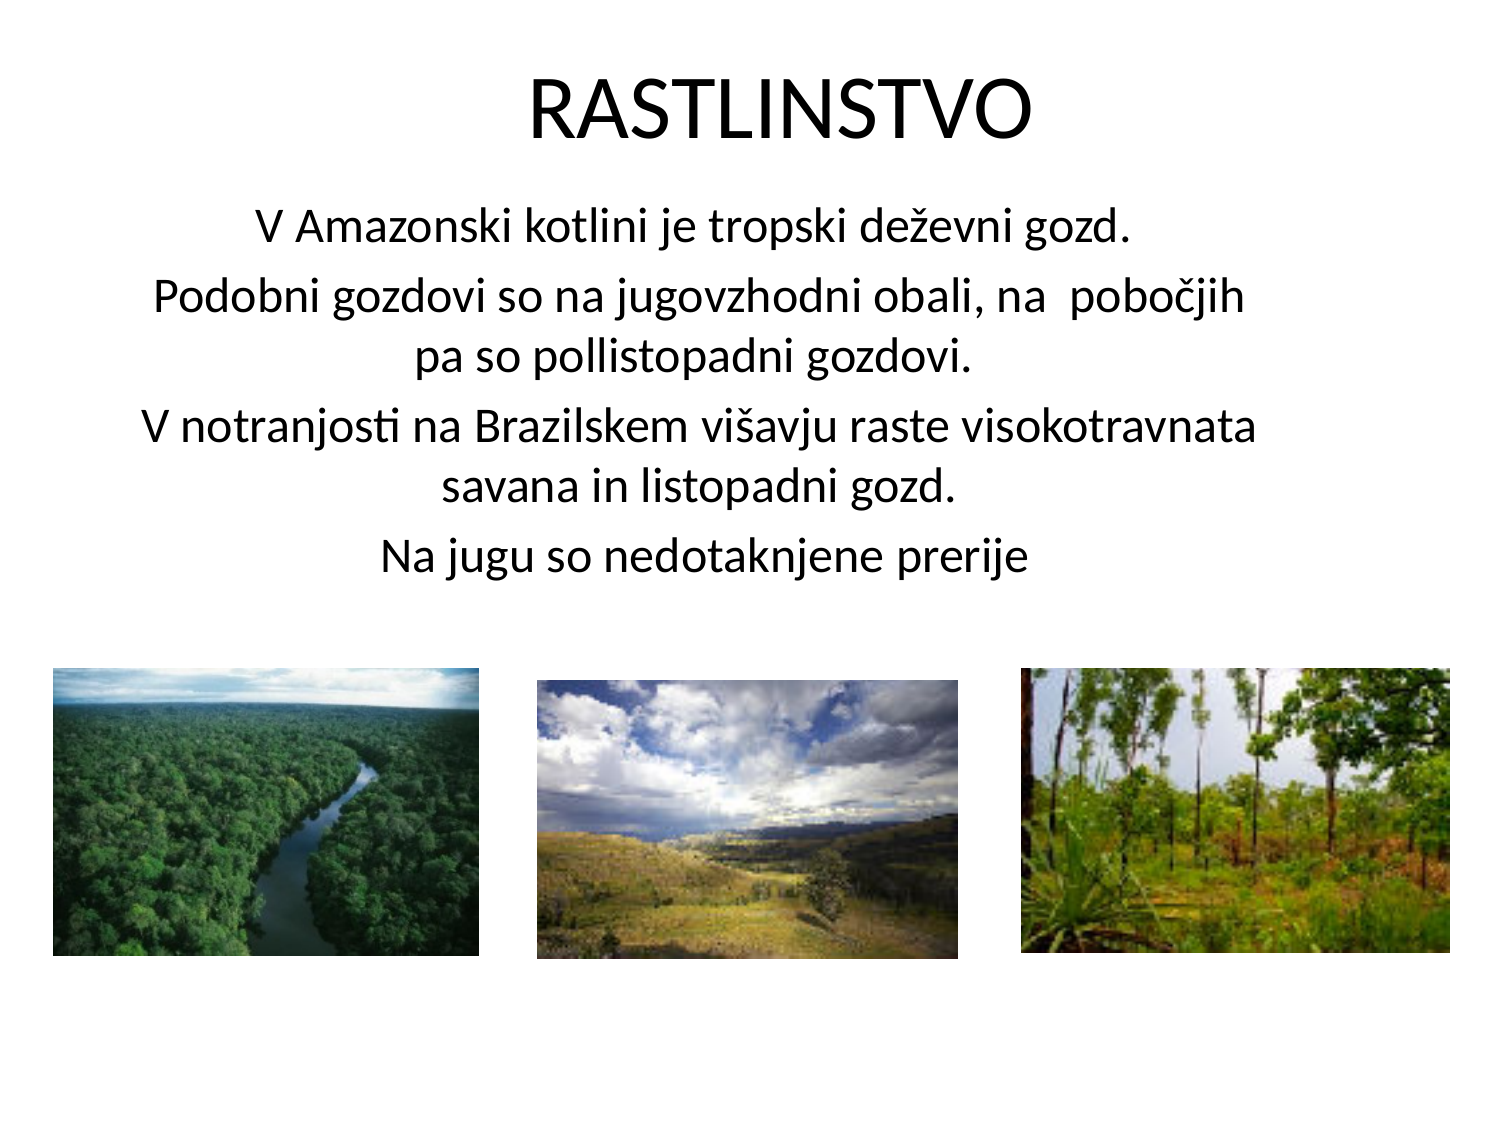

# RASTLINSTVO
V Amazonski kotlini je tropski deževni gozd.
Podobni gozdovi so na jugovzhodni obali, na pobočjih pa so pollistopadni gozdovi.
V notranjosti na Brazilskem višavju raste visokotravnata savana in listopadni gozd.
 Na jugu so nedotaknjene prerije